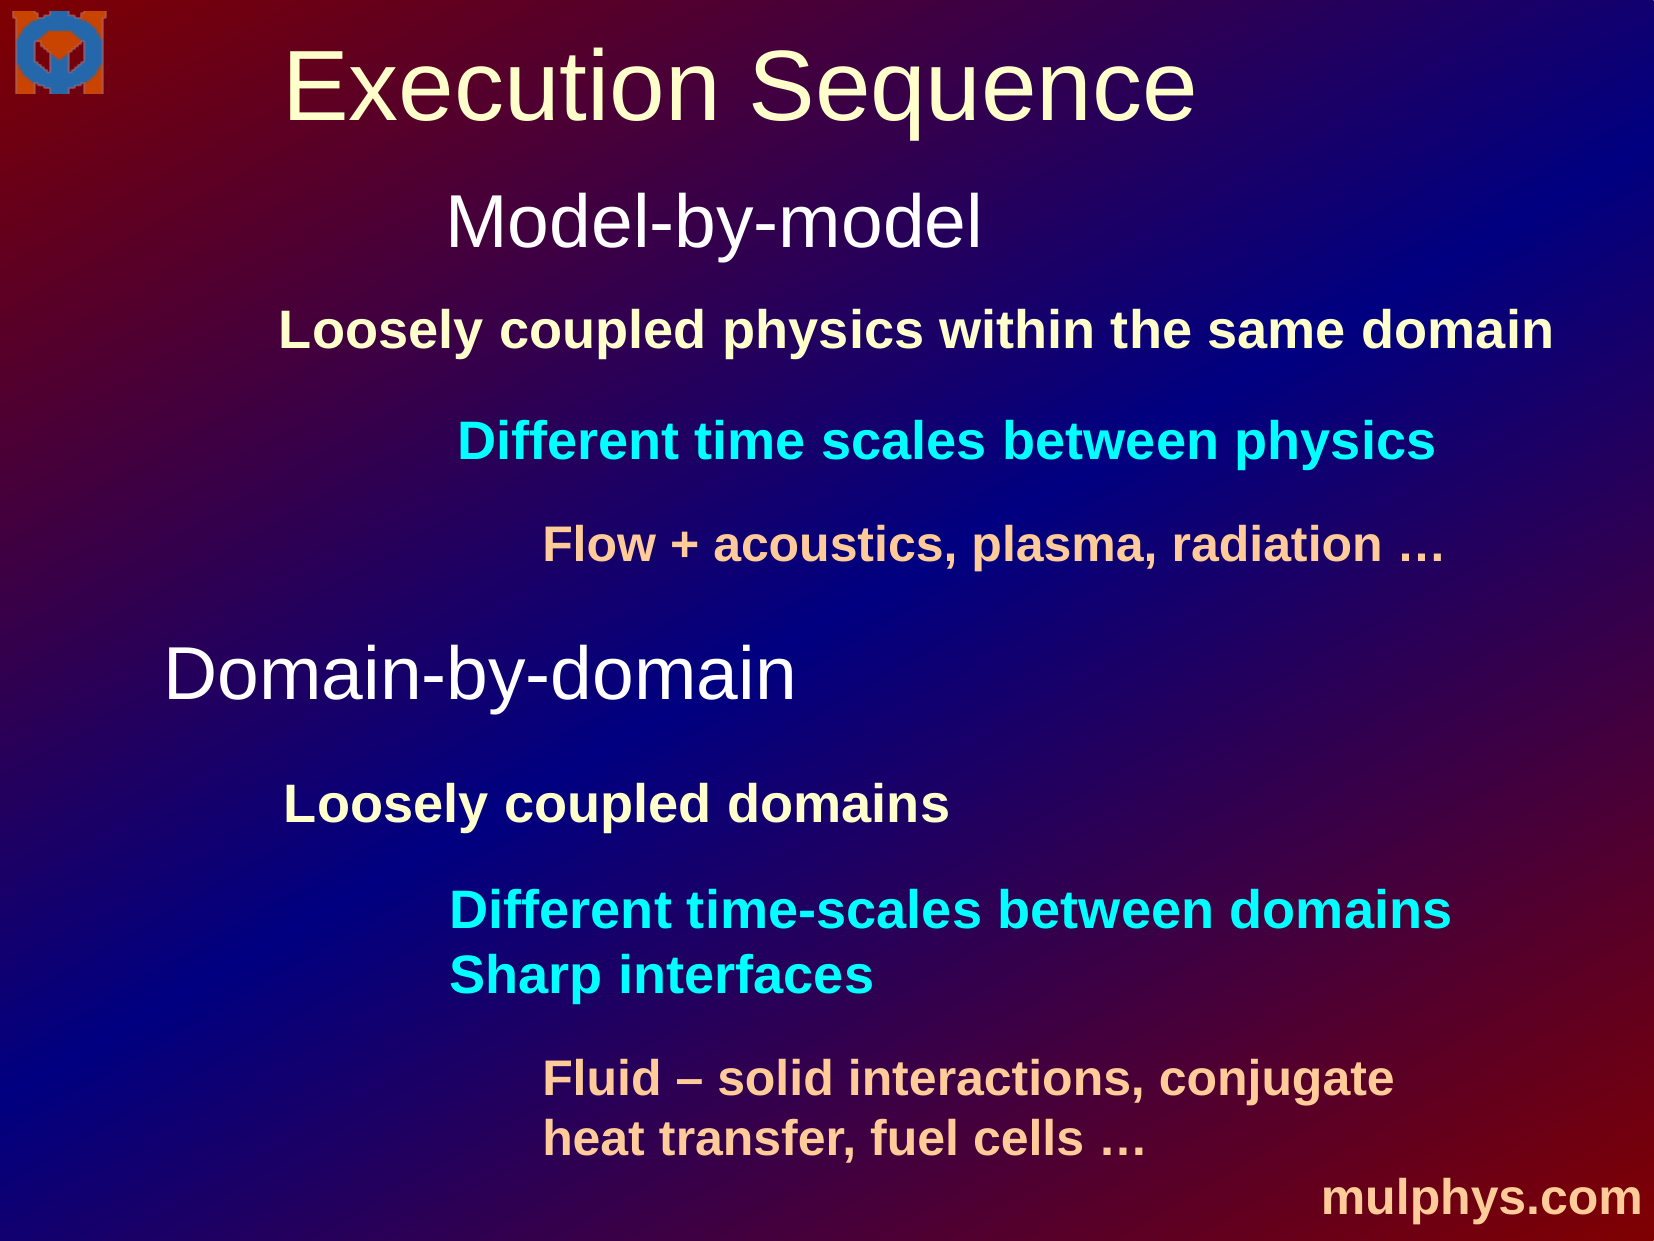

# Execution Sequence
Model-by-model
Loosely coupled physics within the same domain
Different time scales between physics
Flow + acoustics, plasma, radiation …
Domain-by-domain
Loosely coupled domains
Different time-scales between domains
Sharp interfaces
Fluid – solid interactions, conjugate heat transfer, fuel cells …
mulphys.com